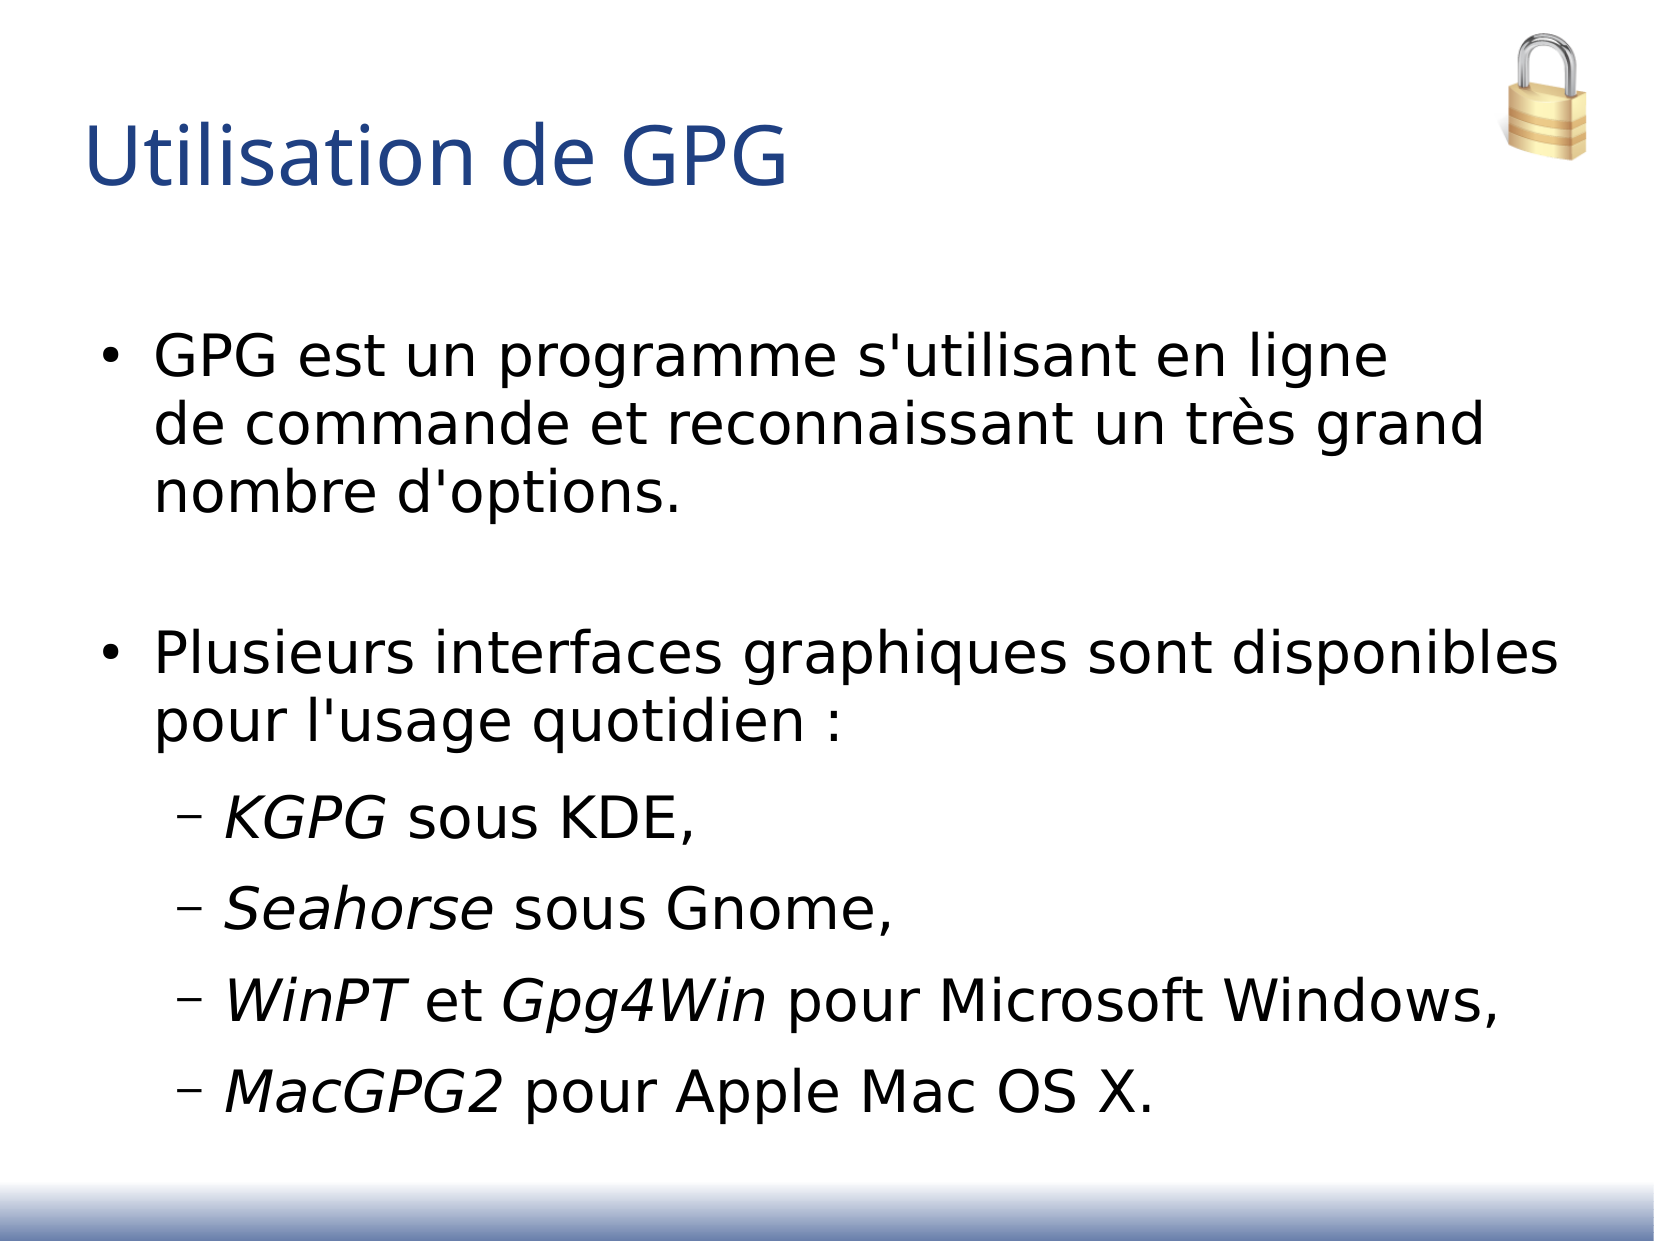

# Utilisation de GPG
GPG est un programme s'utilisant en ligne
de commande et reconnaissant un très grand nombre d'options.
Plusieurs interfaces graphiques sont disponibles pour l'usage quotidien :
KGPG sous KDE,
Seahorse sous Gnome,
WinPT et Gpg4Win pour Microsoft Windows,
MacGPG2 pour Apple Mac OS X.